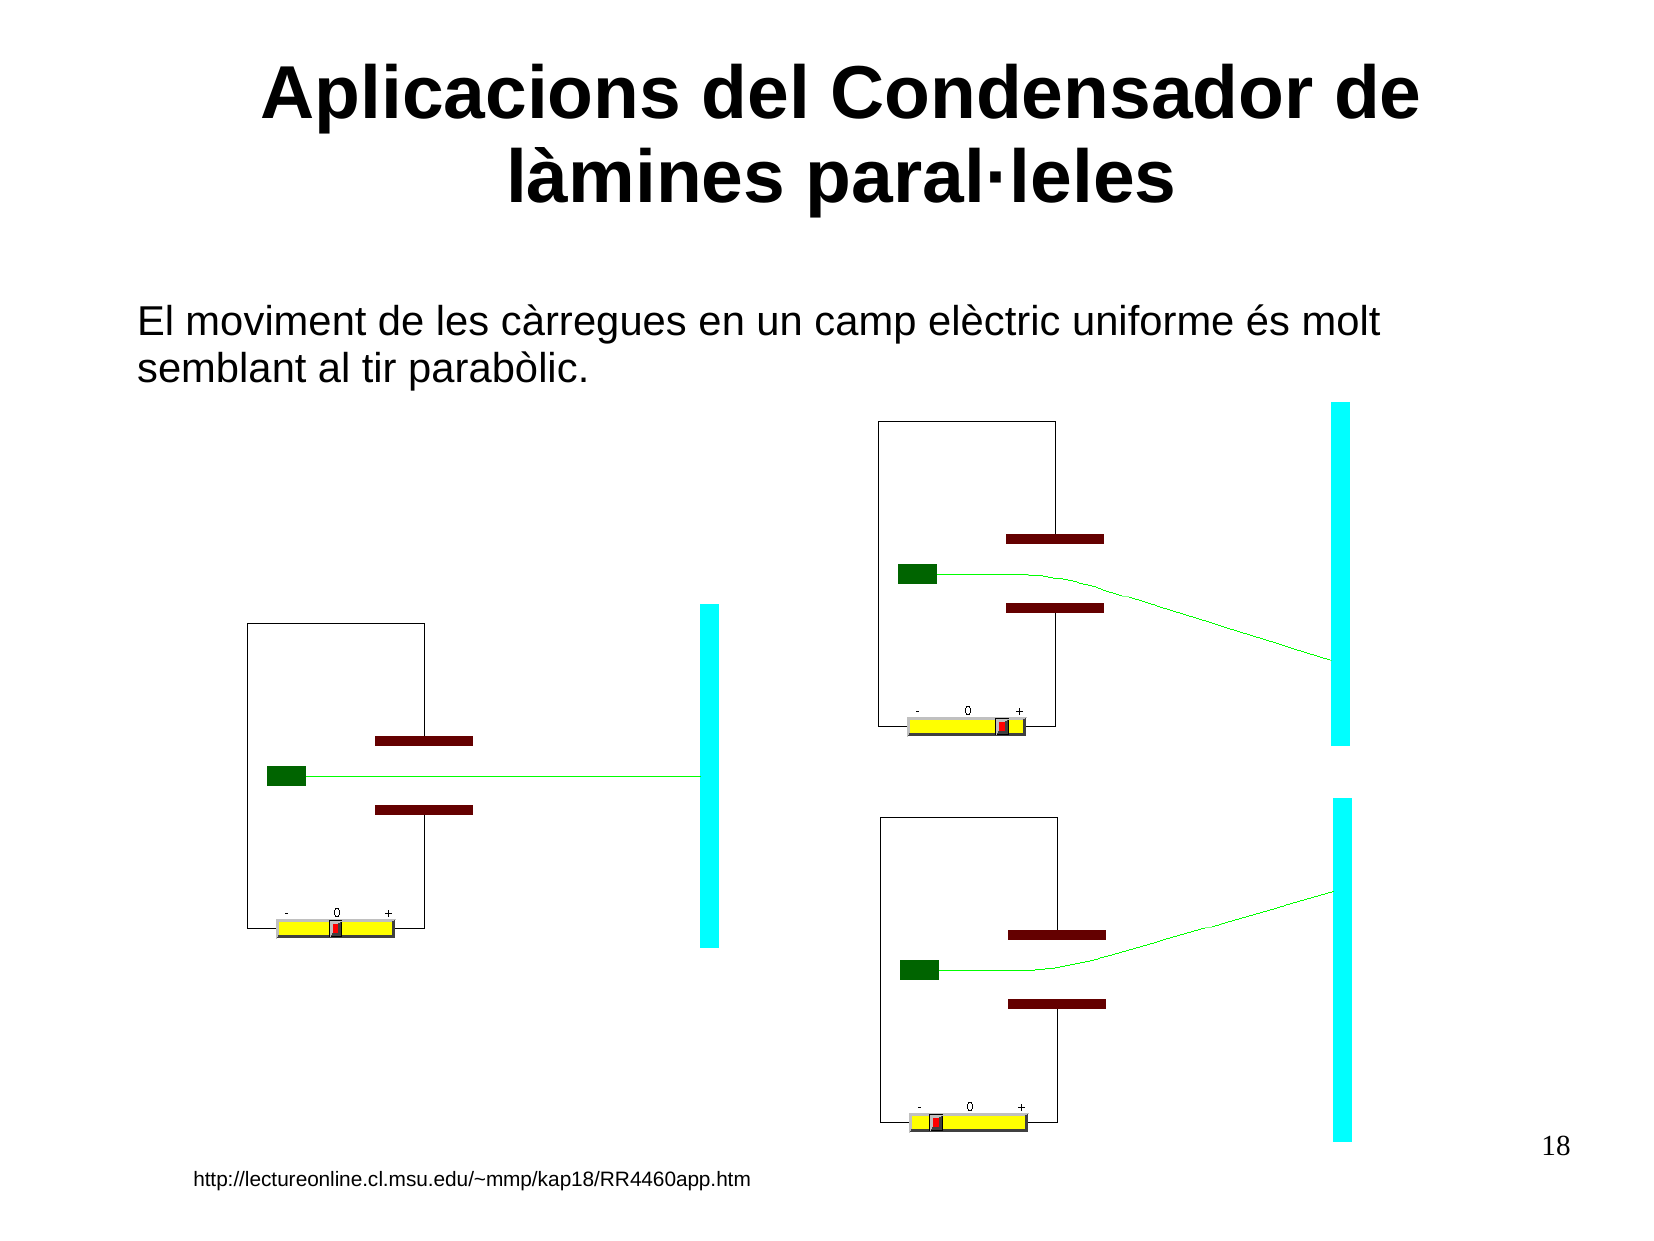

Aplicacions del Condensador de làmines paral·leles
El moviment de les càrregues en un camp elèctric uniforme és molt semblant al tir parabòlic.
18
http://lectureonline.cl.msu.edu/~mmp/kap18/RR4460app.htm